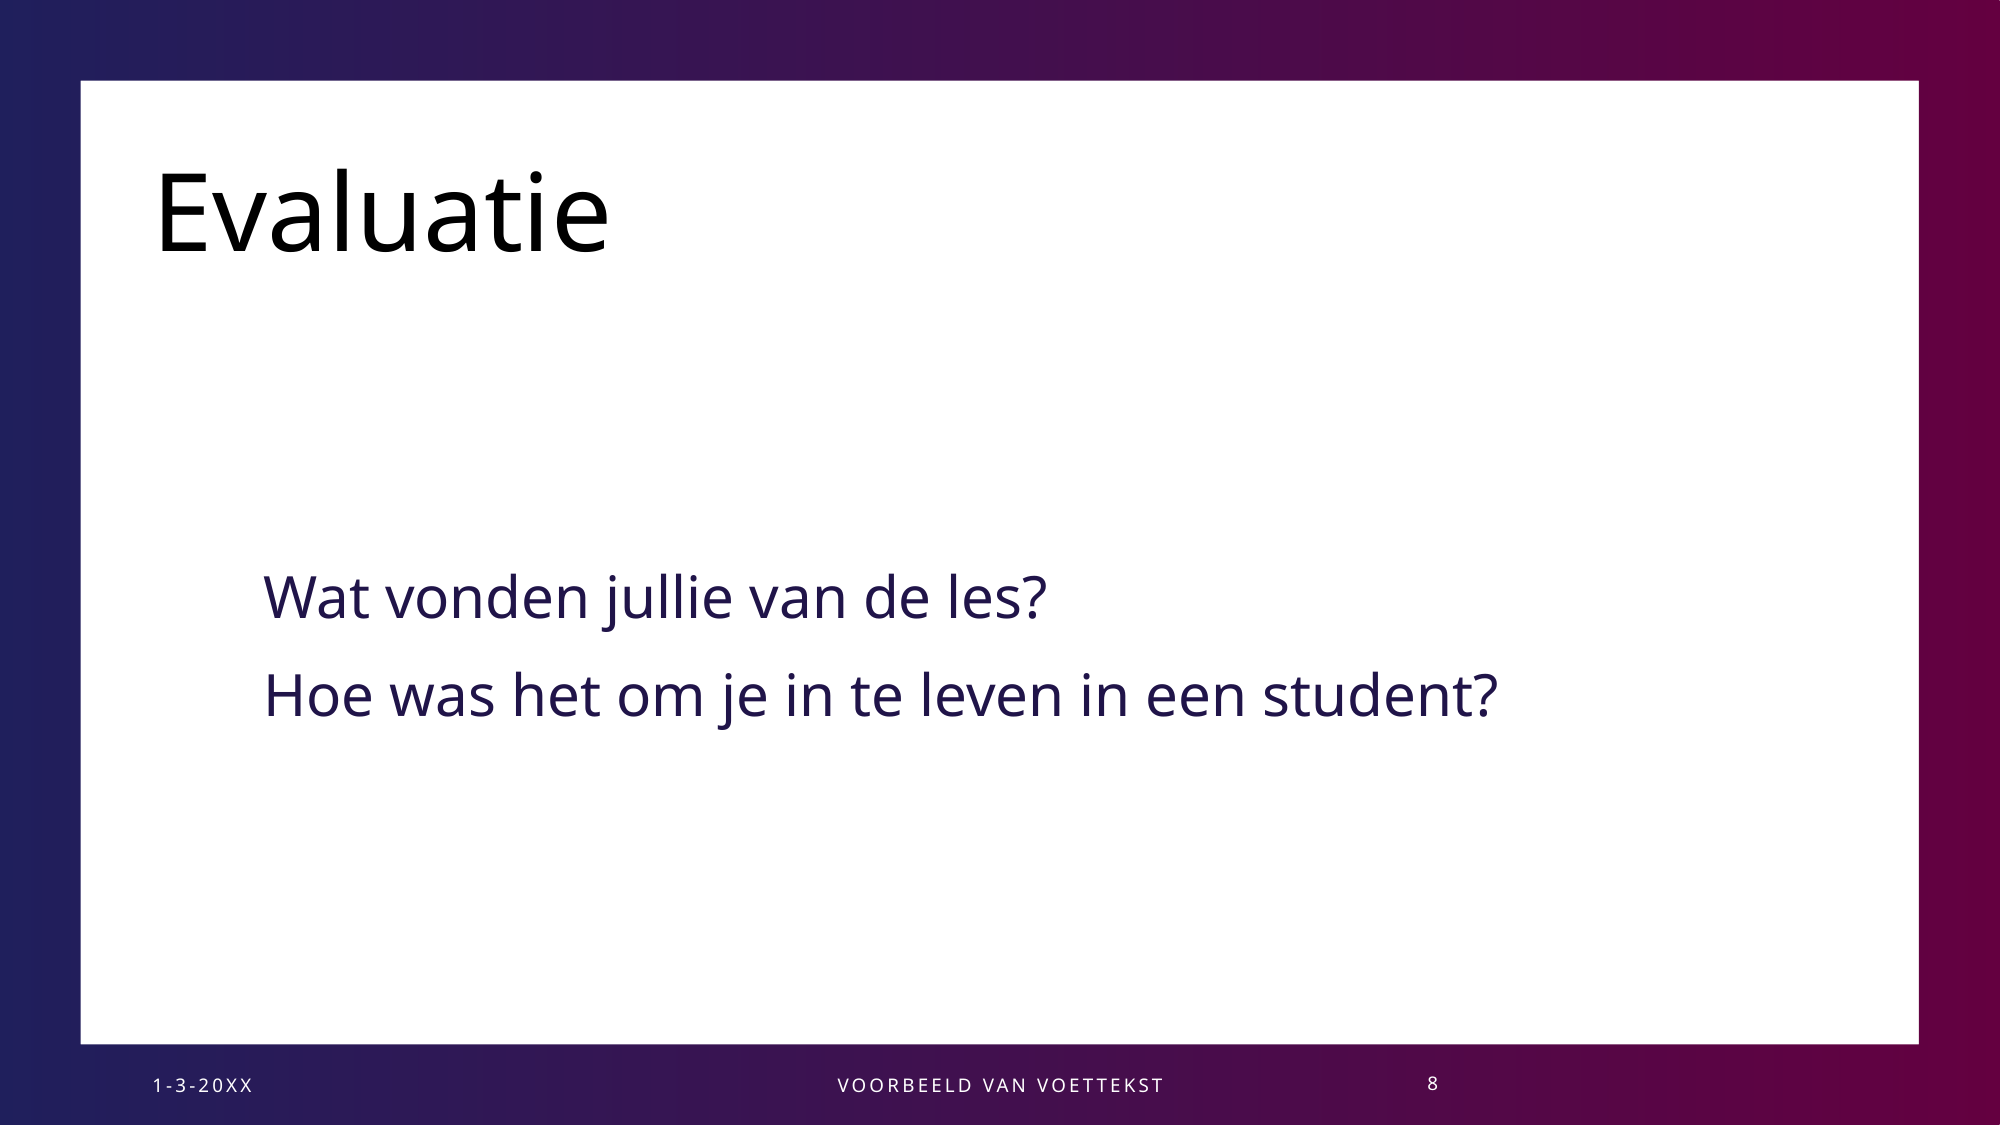

# Evaluatie
Wat vonden jullie van de les?
Hoe was het om je in te leven in een student?
1-3-20XX
VOORBEELD VAN VOETTEKST